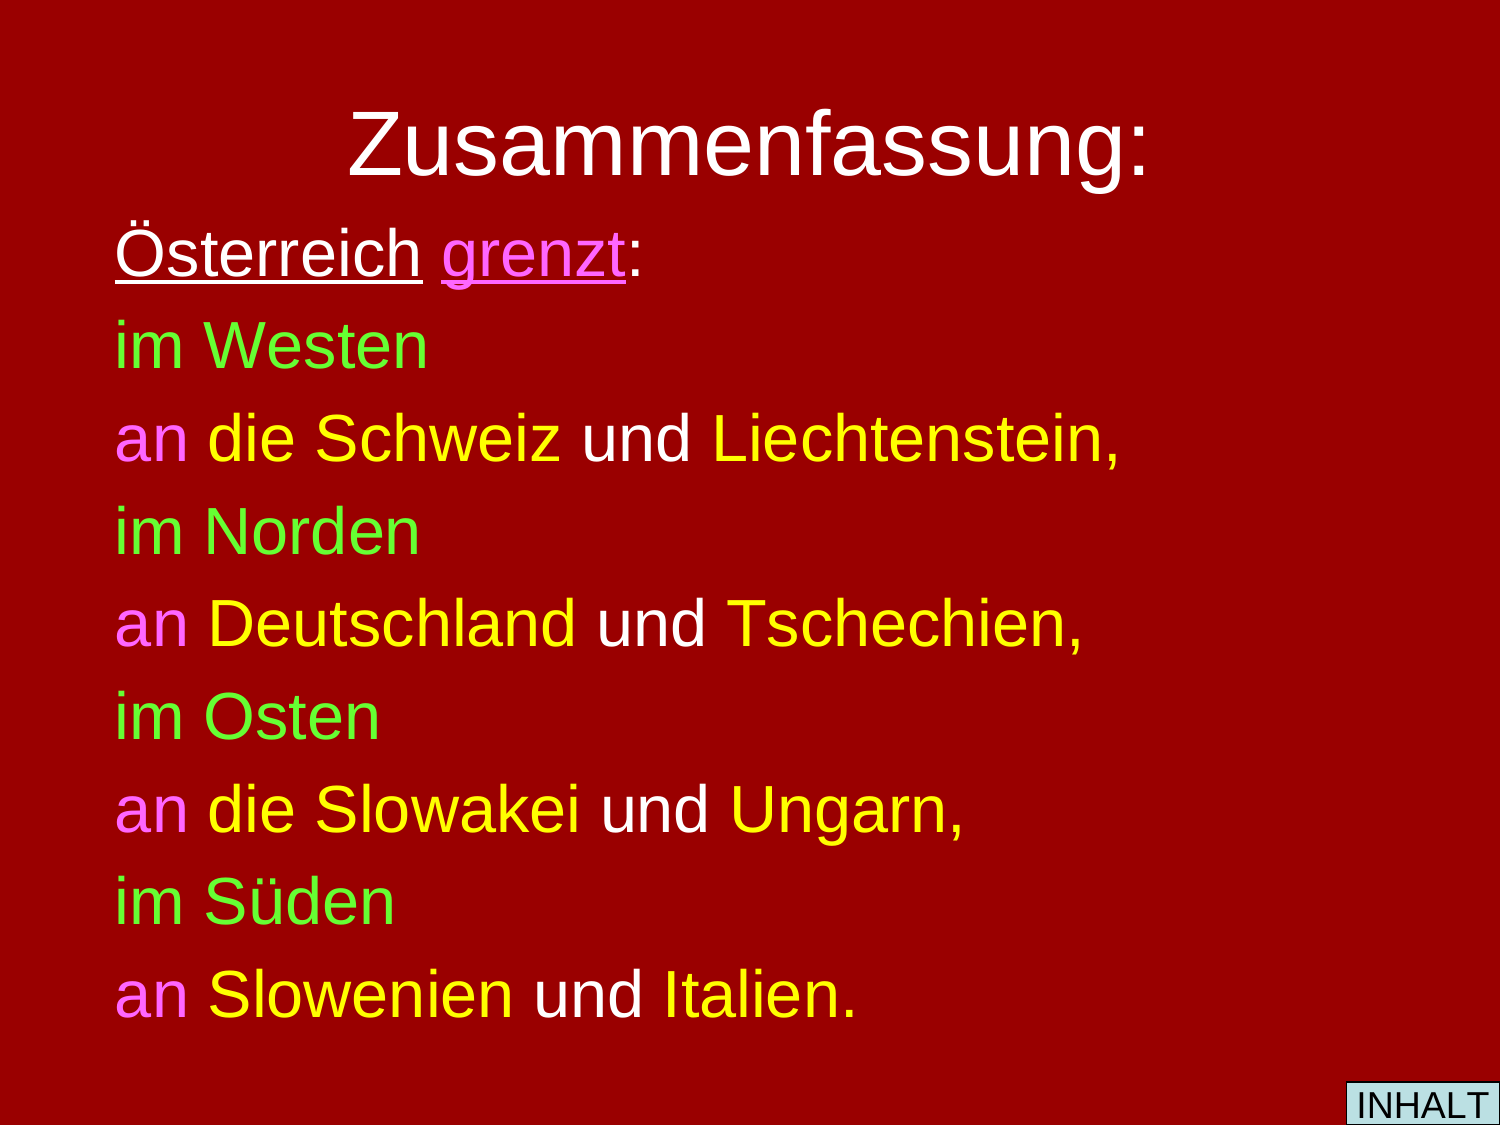

# Zusammenfassung:
Österreich grenzt:
im Westen
an die Schweiz und Liechtenstein,
im Norden
an Deutschland und Tschechien,
im Osten
an die Slowakei und Ungarn,
im Süden
an Slowenien und Italien.
INHALT